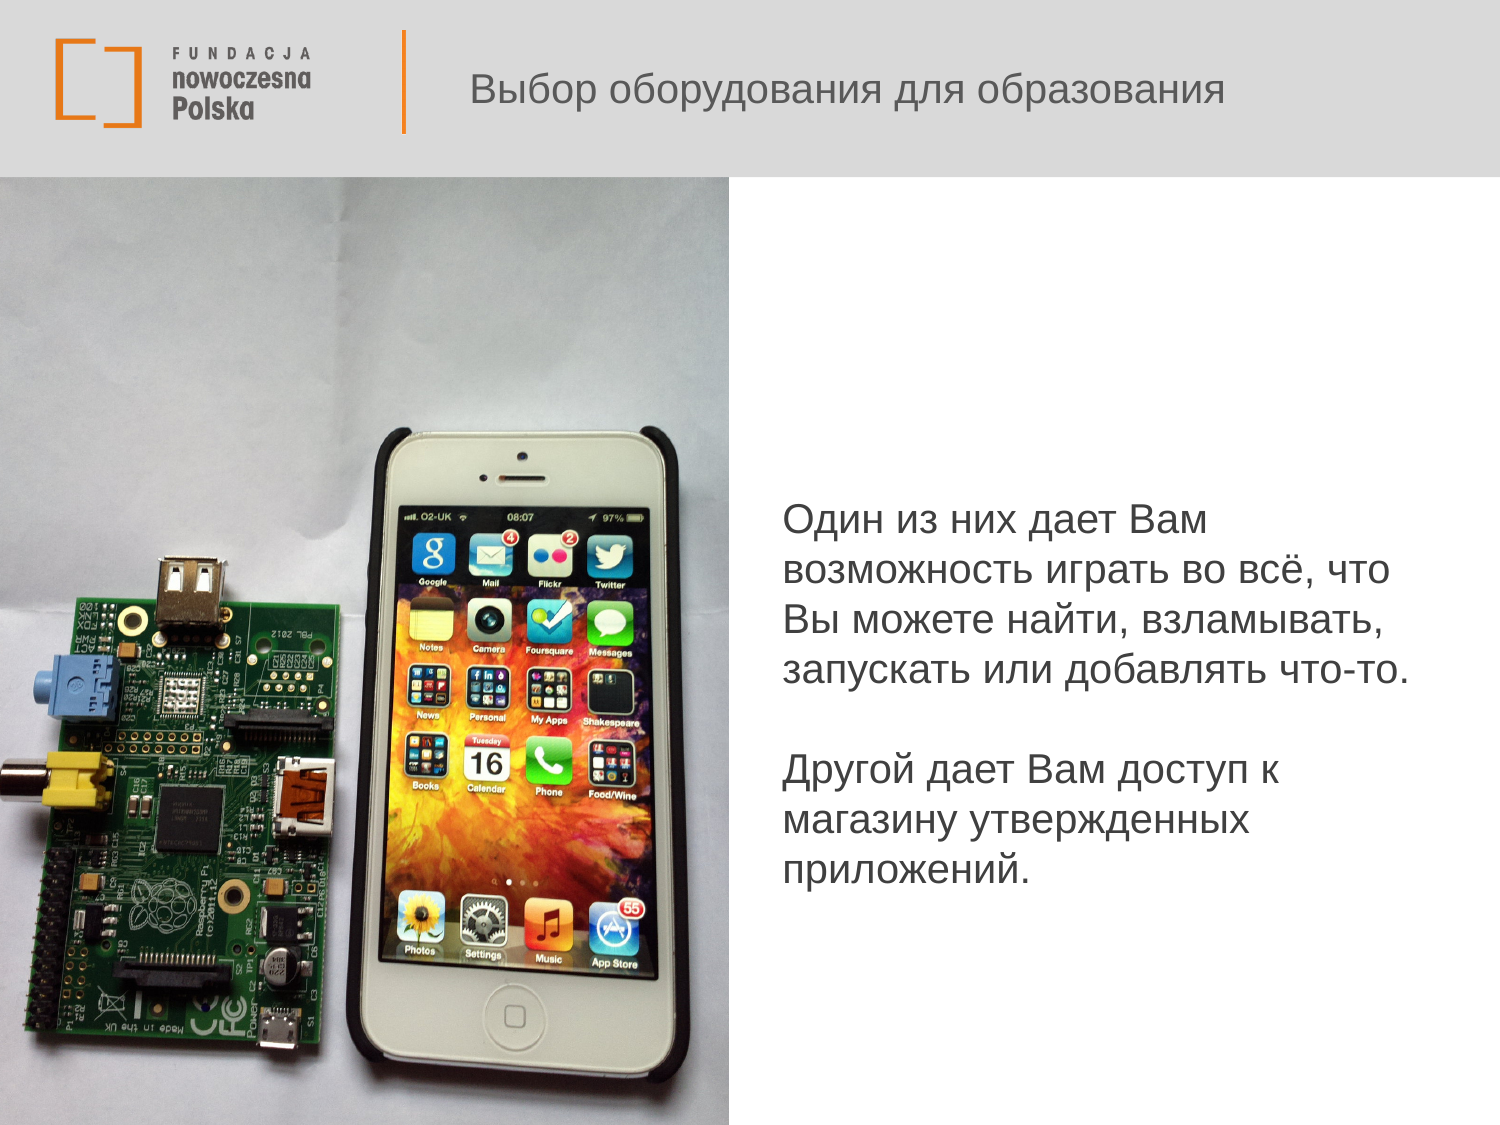

Выбор оборудования для образования
Один из них дает Вам возможность играть во всё, что Вы можете найти, взламывать, запускать или добавлять что-то.
Другой дает Вам доступ к магазину утвержденных приложений.